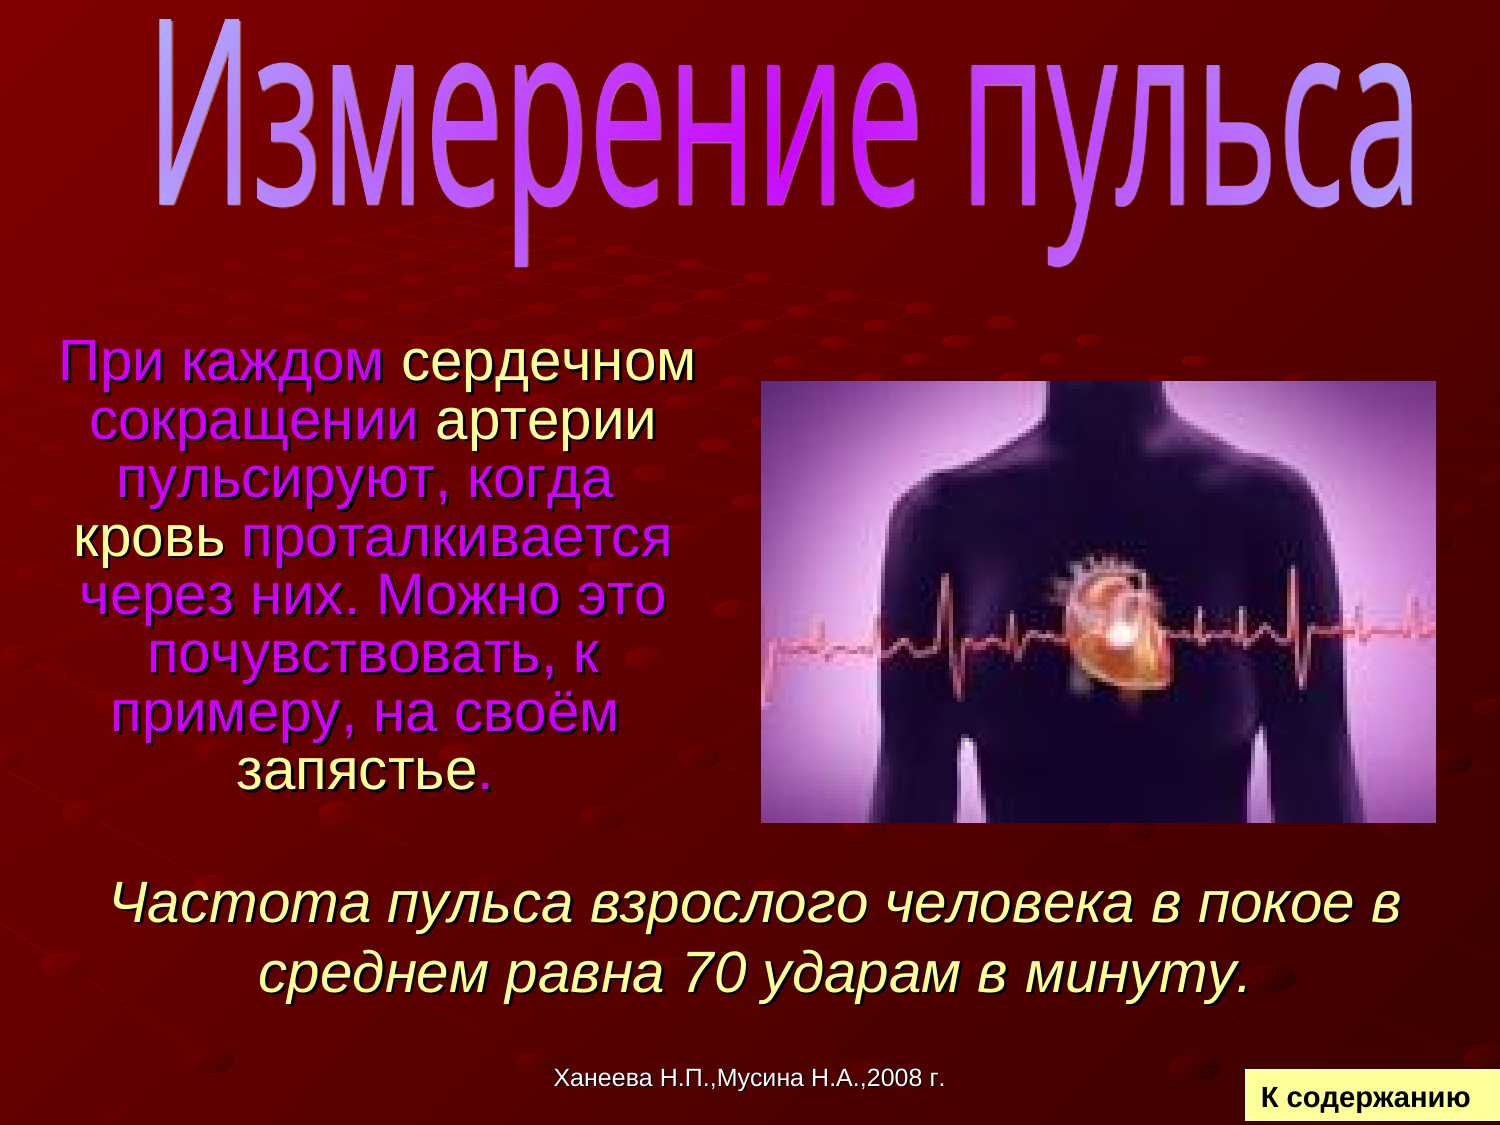

Измерение пульса
# При каждом сердечном сокращении артерии пульсируют, когда кровь проталкивается через них. Можно это почувствовать, к примеру, на своём запястье.
Частота пульса взрослого человека в покое в среднем равна 70 ударам в минуту.
Ханеева Н.П.,Мусина Н.А.,2008 г.
К содержанию